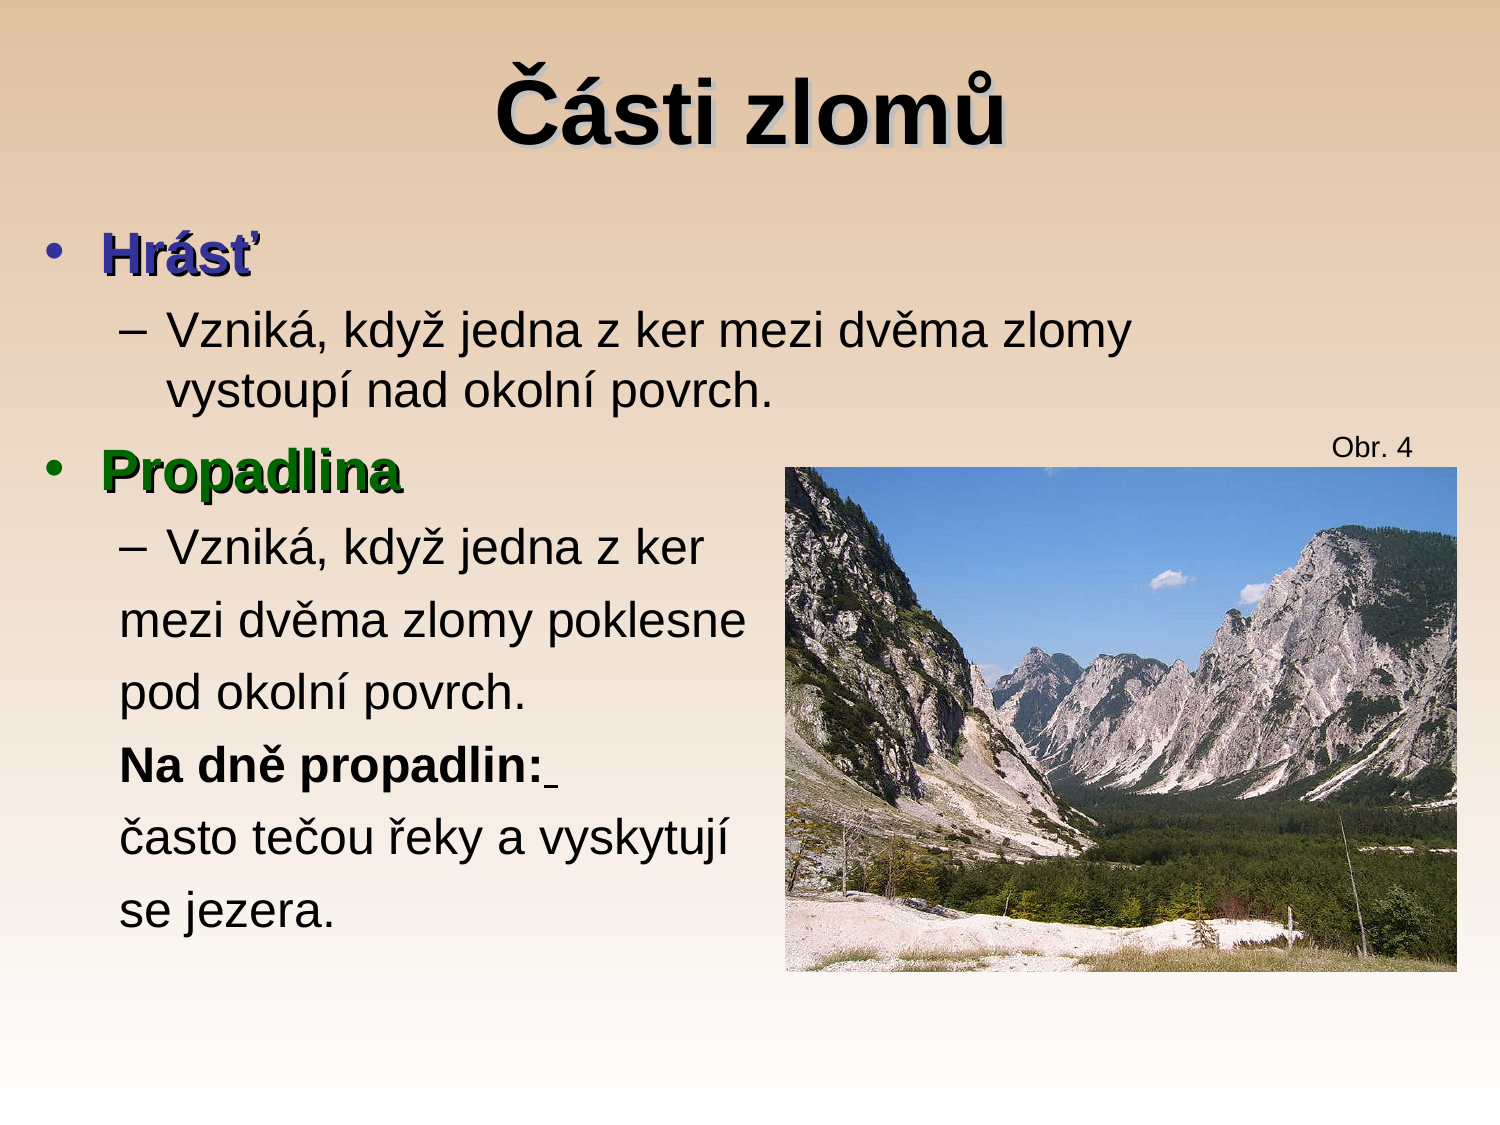

# Části zlomů
Hrásť
Vzniká, když jedna z ker mezi dvěma zlomy vystoupí nad okolní povrch.
Propadlina
Vzniká, když jedna z ker
mezi dvěma zlomy poklesne
pod okolní povrch.
Na dně propadlin:
často tečou řeky a vyskytují
se jezera.
Obr. 4